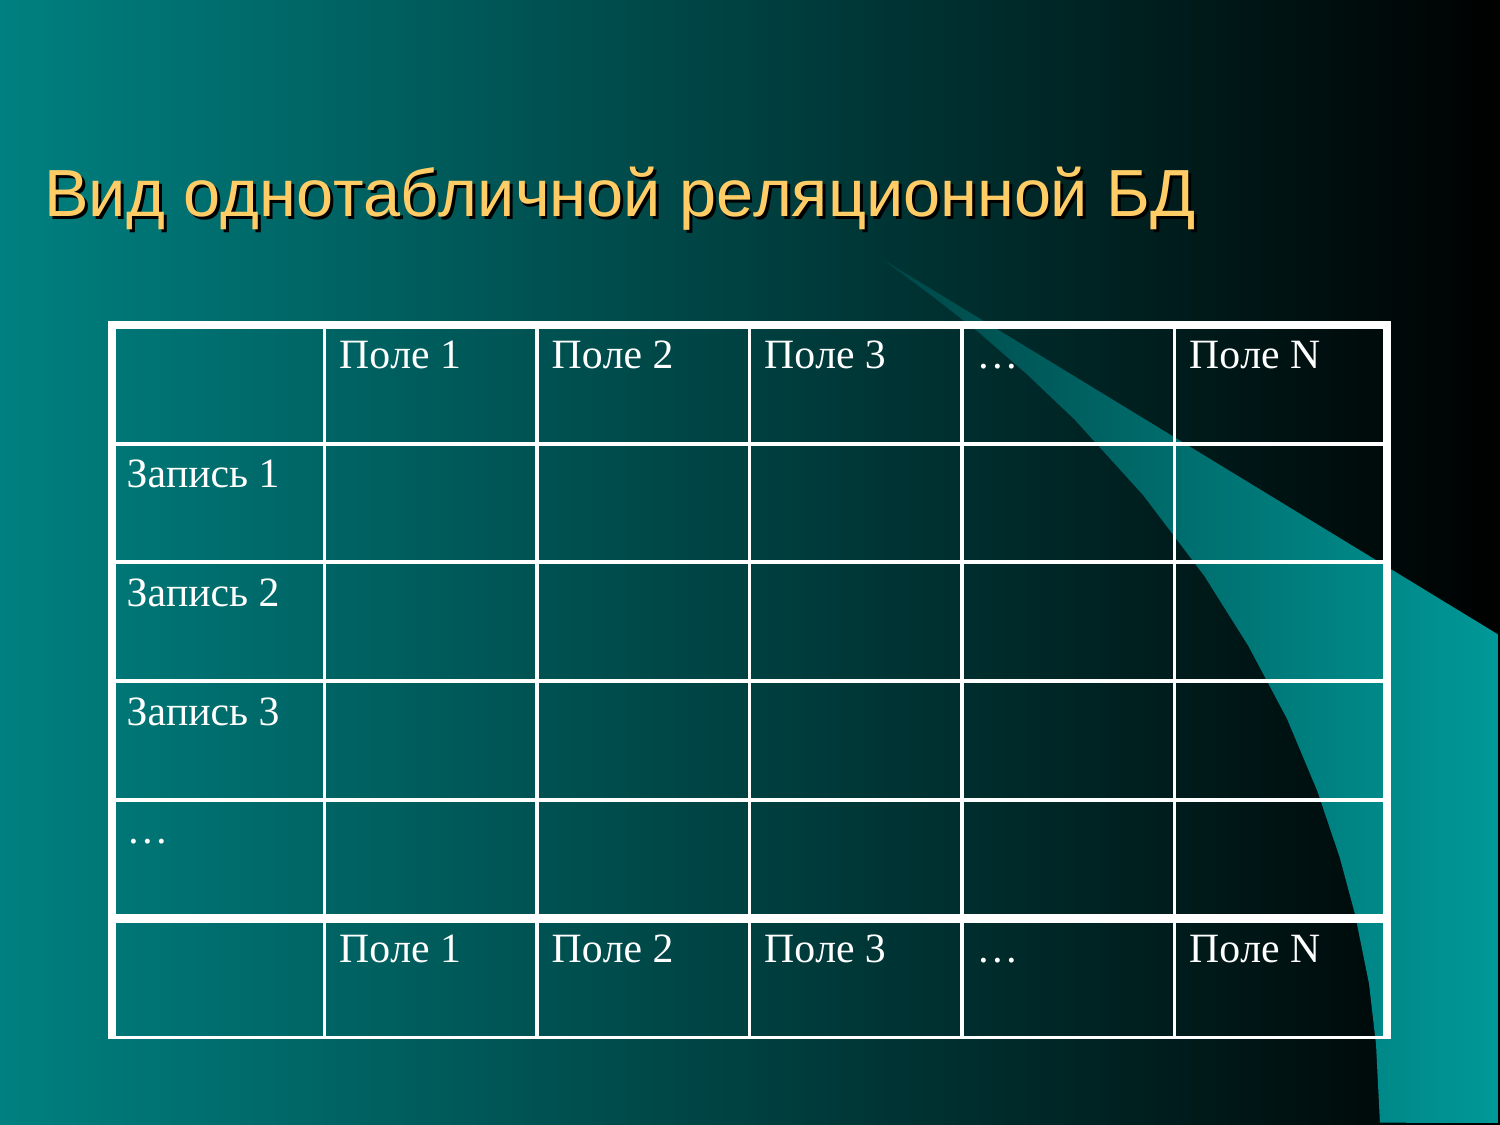

# Вид однотабличной реляционной БД
| | Поле 1 | Поле 2 | Поле 3 | … | Поле N |
| --- | --- | --- | --- | --- | --- |
| Запись 1 | | | | | |
| Запись 2 | | | | | |
| Запись 3 | | | | | |
| … | | | | | |
| | Поле 1 | Поле 2 | Поле 3 | … | Поле N |